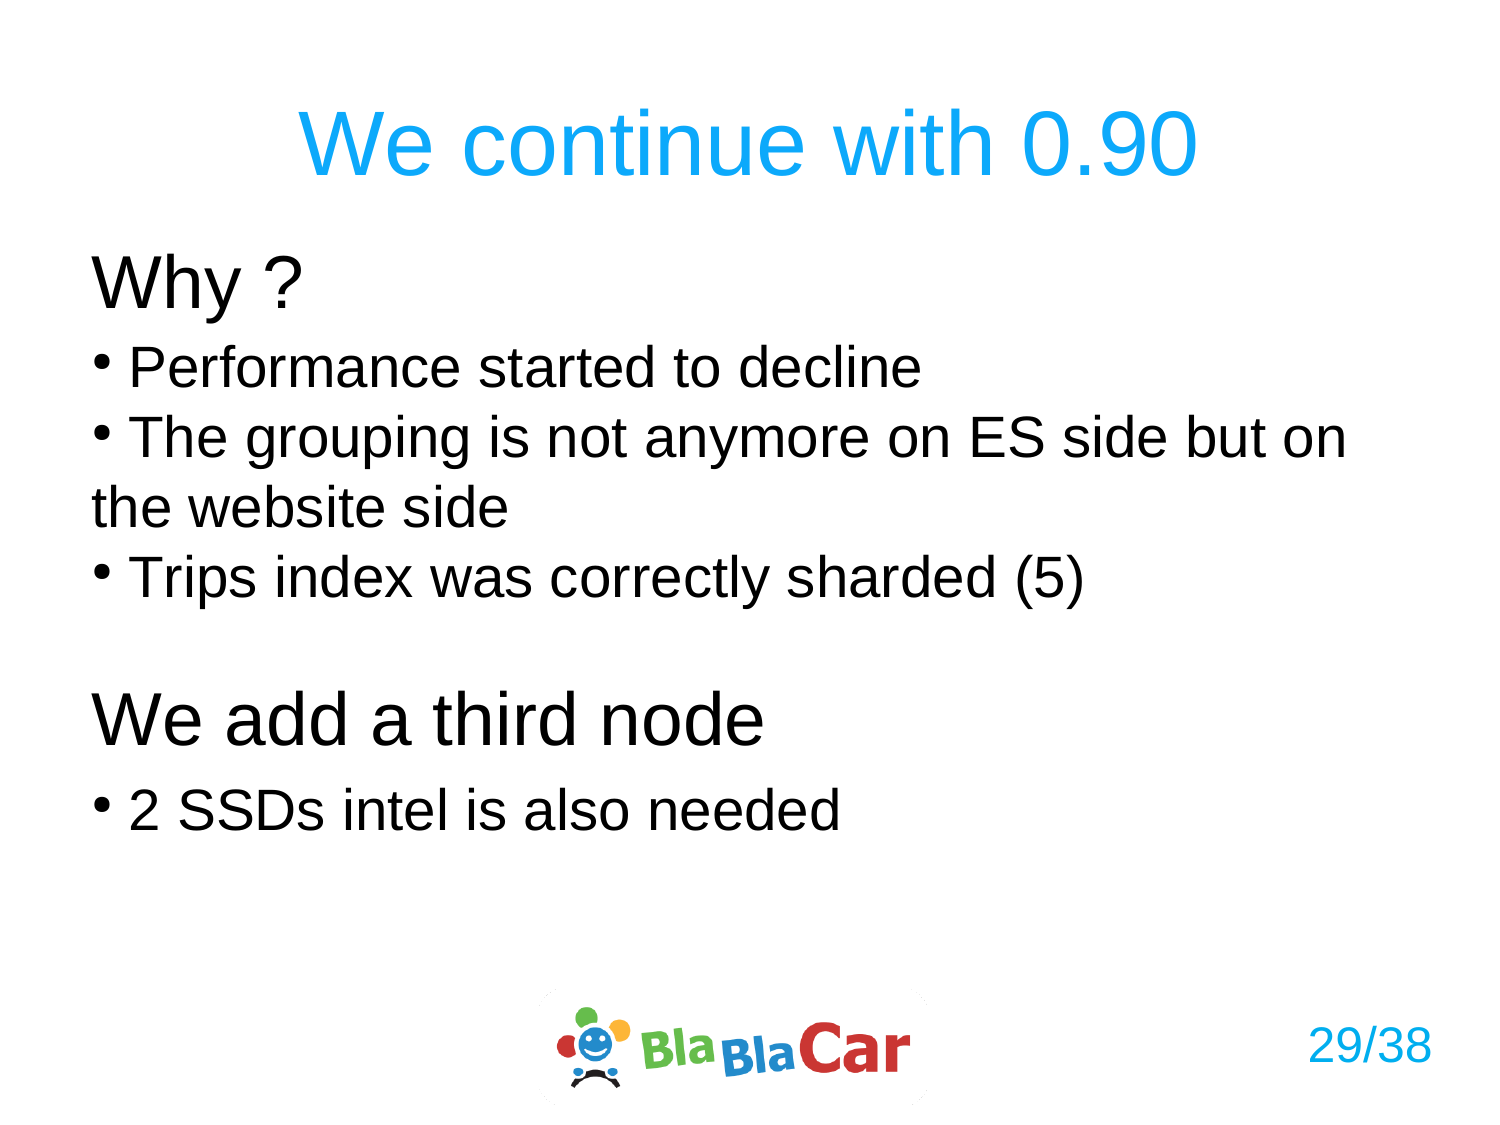

# We continue with 0.90
Why ?
 Performance started to decline
 The grouping is not anymore on ES side but on the website side
 Trips index was correctly sharded (5)
We add a third node
 2 SSDs intel is also needed